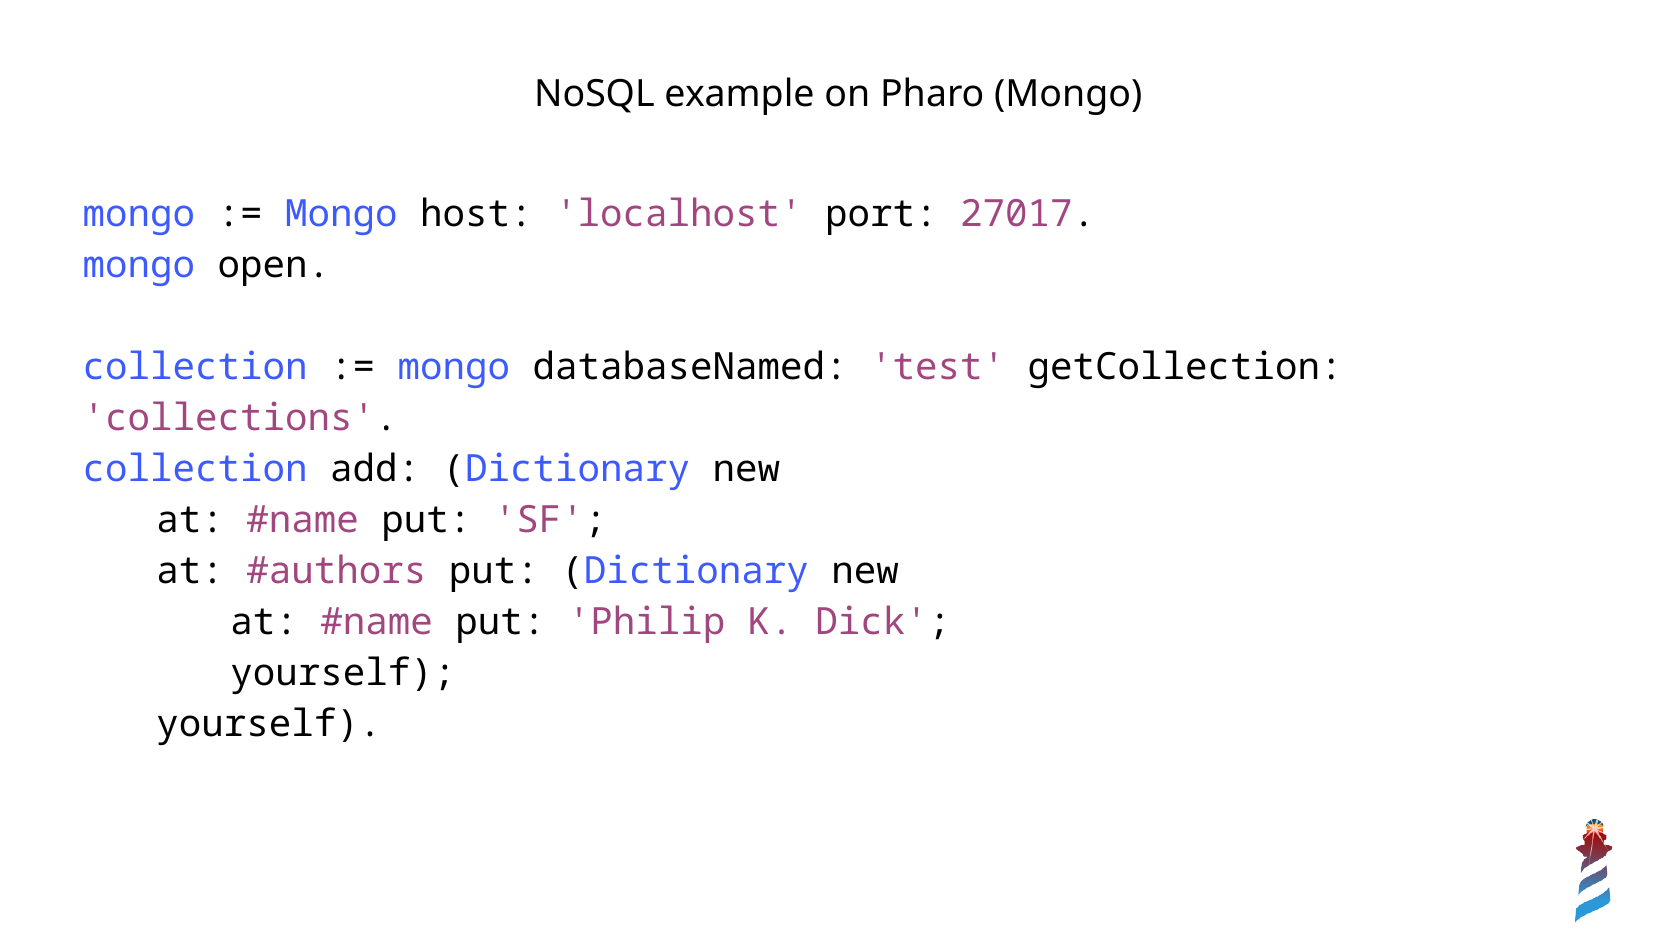

NoSQL example on Pharo (Mongo)
# mongo := Mongo host: 'localhost' port: 27017.
mongo open.
collection := mongo databaseNamed: 'test' getCollection: 'collections'.
collection add: (Dictionary new
	at: #name put: 'SF';
	at: #authors put: (Dictionary new
		at: #name put: 'Philip K. Dick';
		yourself);
	yourself).